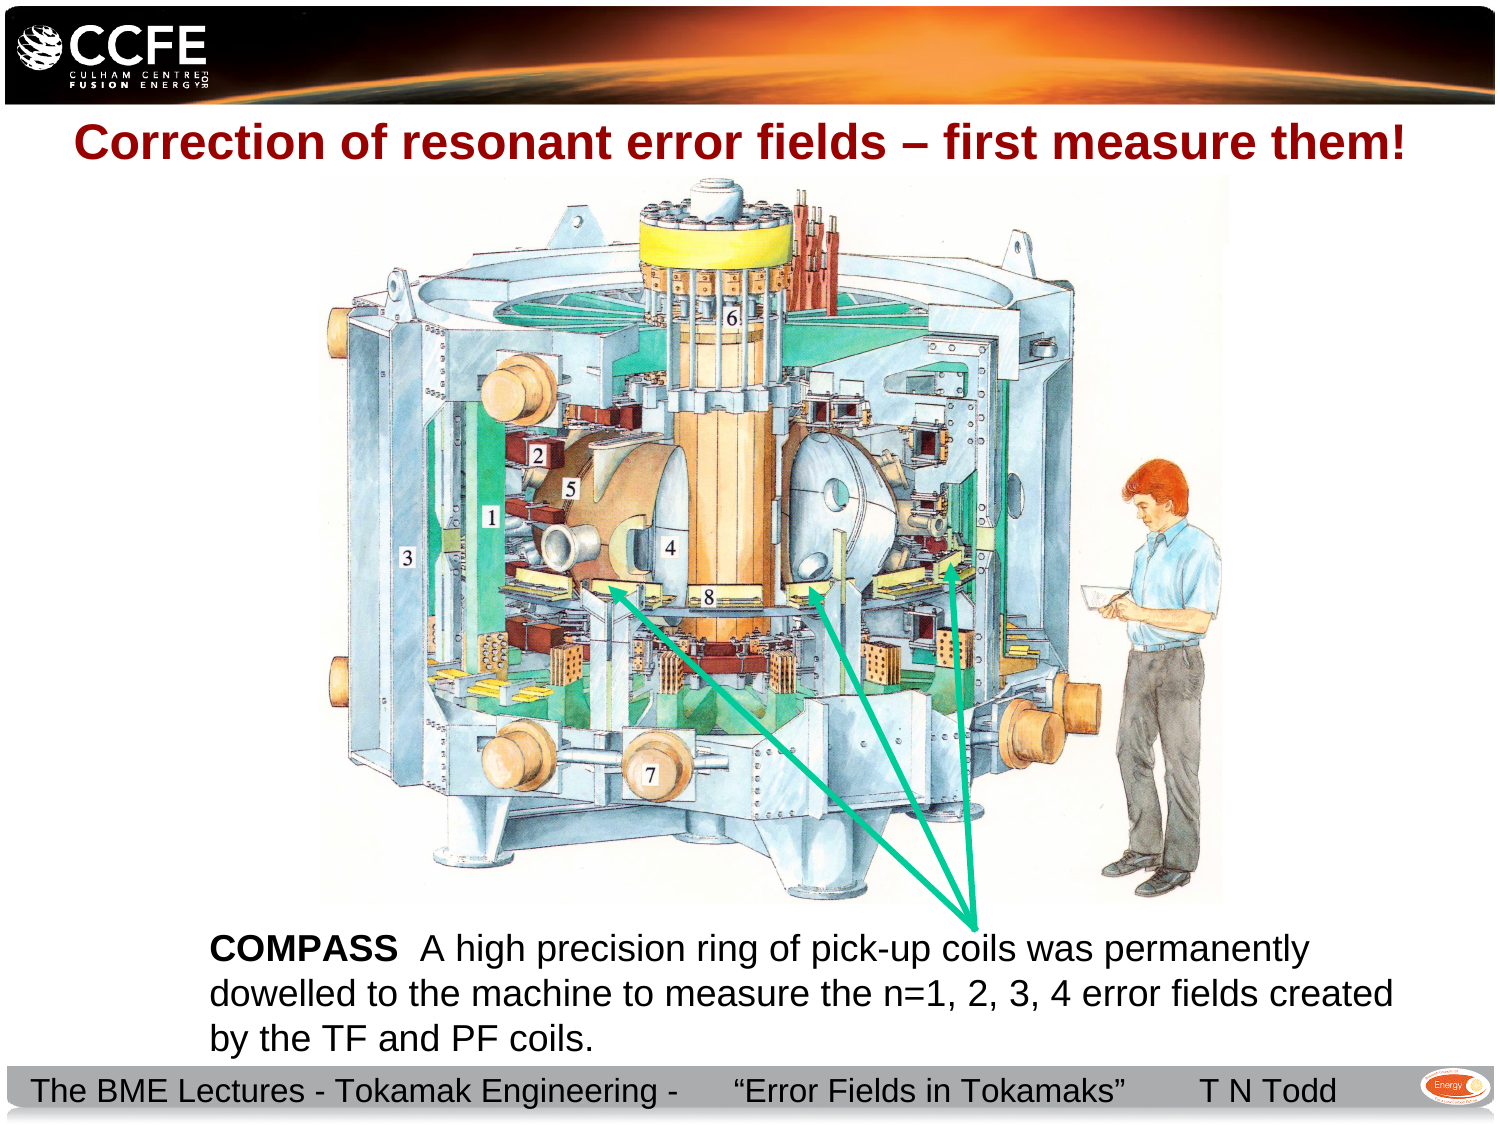

Correction of resonant error fields – first measure them!
COMPASS A high precision ring of pick-up coils was permanently dowelled to the machine to measure the n=1, 2, 3, 4 error fields created by the TF and PF coils.